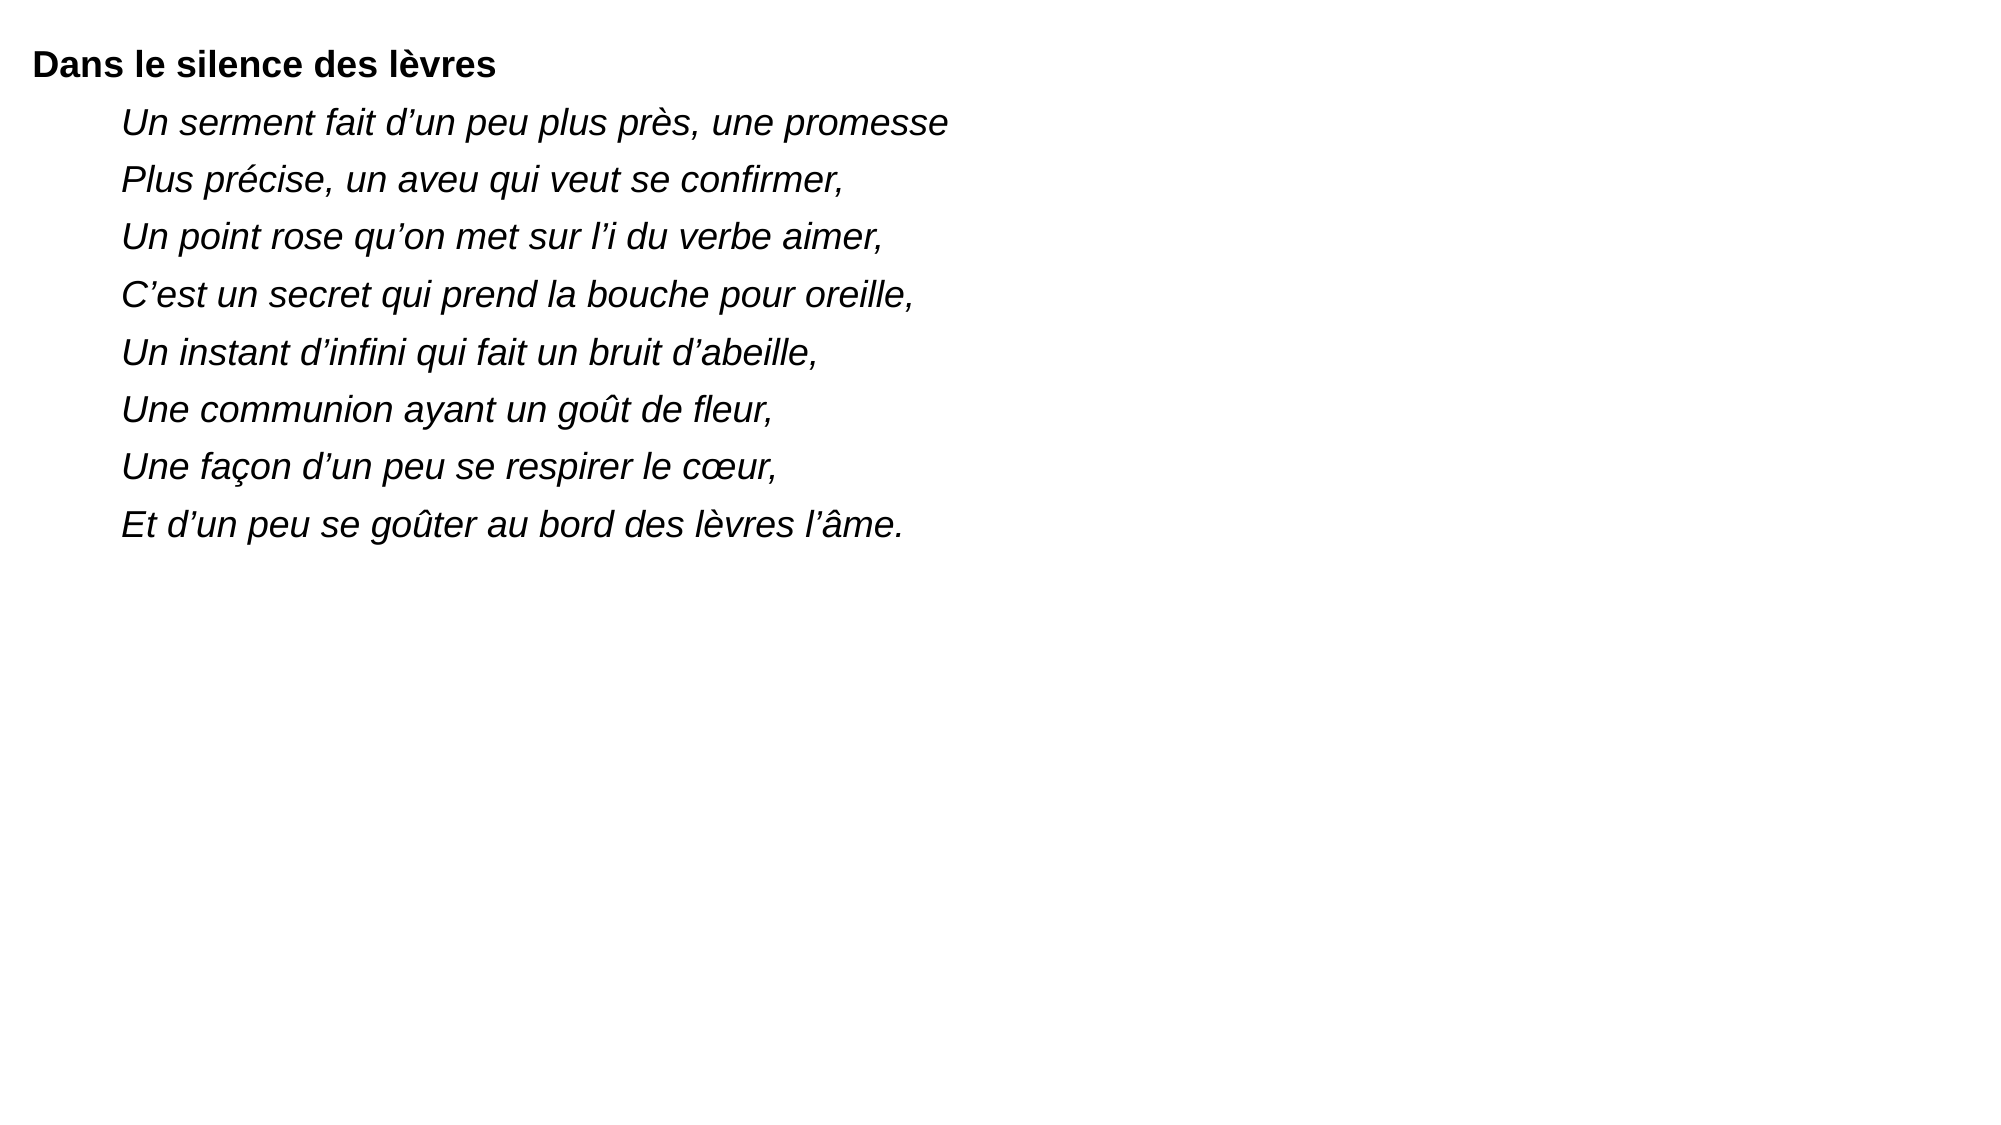

Dans le silence des lèvres
Un serment fait d’un peu plus près, une promesse
Plus précise, un aveu qui veut se confirmer,
Un point rose qu’on met sur l’i du verbe aimer,
C’est un secret qui prend la bouche pour oreille,
Un instant d’infini qui fait un bruit d’abeille,
Une communion ayant un goût de fleur,
Une façon d’un peu se respirer le cœur,
Et d’un peu se goûter au bord des lèvres l’âme.